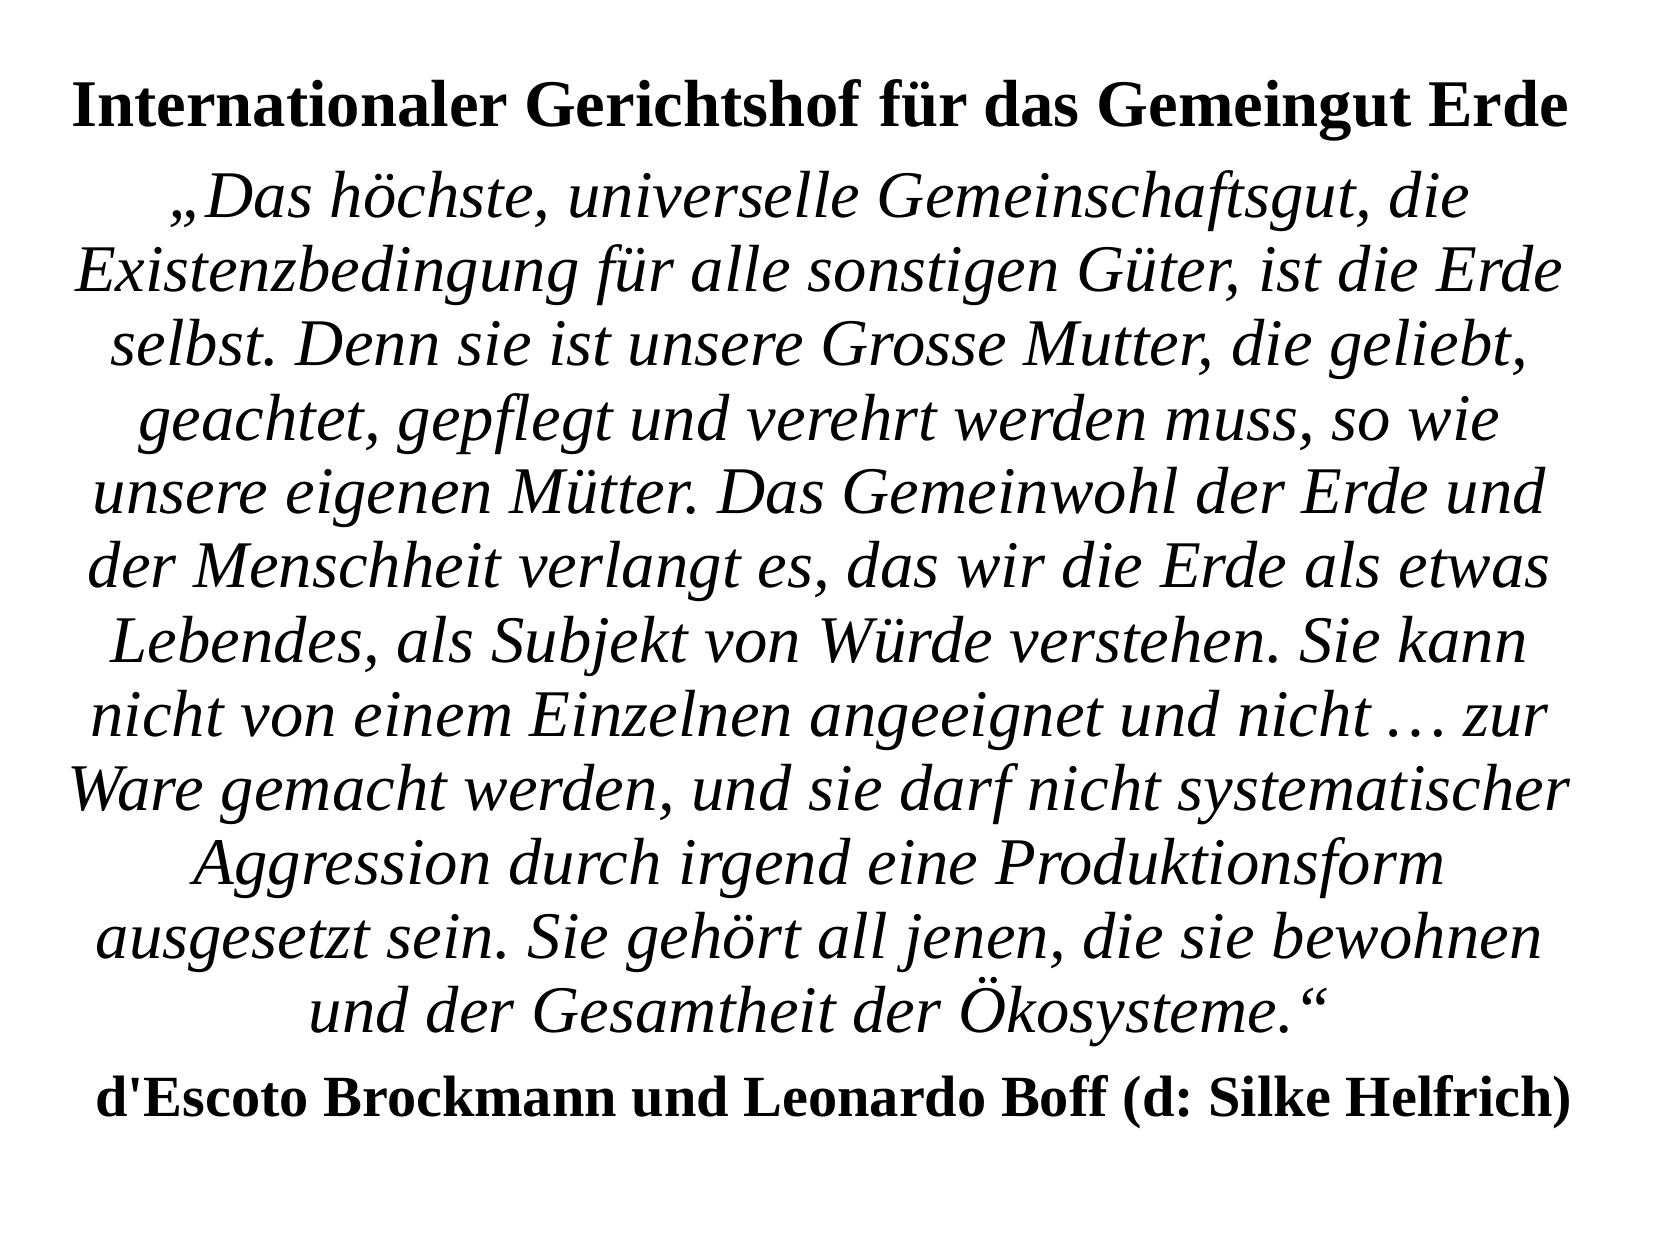

Internationaler Gerichtshof für das Gemeingut Erde
„Das höchste, universelle Gemeinschaftsgut, die Existenzbedingung für alle sonstigen Güter, ist die Erde selbst. Denn sie ist unsere Grosse Mutter, die geliebt, geachtet, gepflegt und verehrt werden muss, so wie unsere eigenen Mütter. Das Gemeinwohl der Erde und der Menschheit verlangt es, das wir die Erde als etwas Lebendes, als Subjekt von Würde verstehen. Sie kann nicht von einem Einzelnen angeeignet und nicht … zur Ware gemacht werden, und sie darf nicht systematischer Aggression durch irgend eine Produktionsform ausgesetzt sein. Sie gehört all jenen, die sie bewohnen und der Gesamtheit der Ökosysteme.“
d'Escoto Brockmann und Leonardo Boff (d: Silke Helfrich)